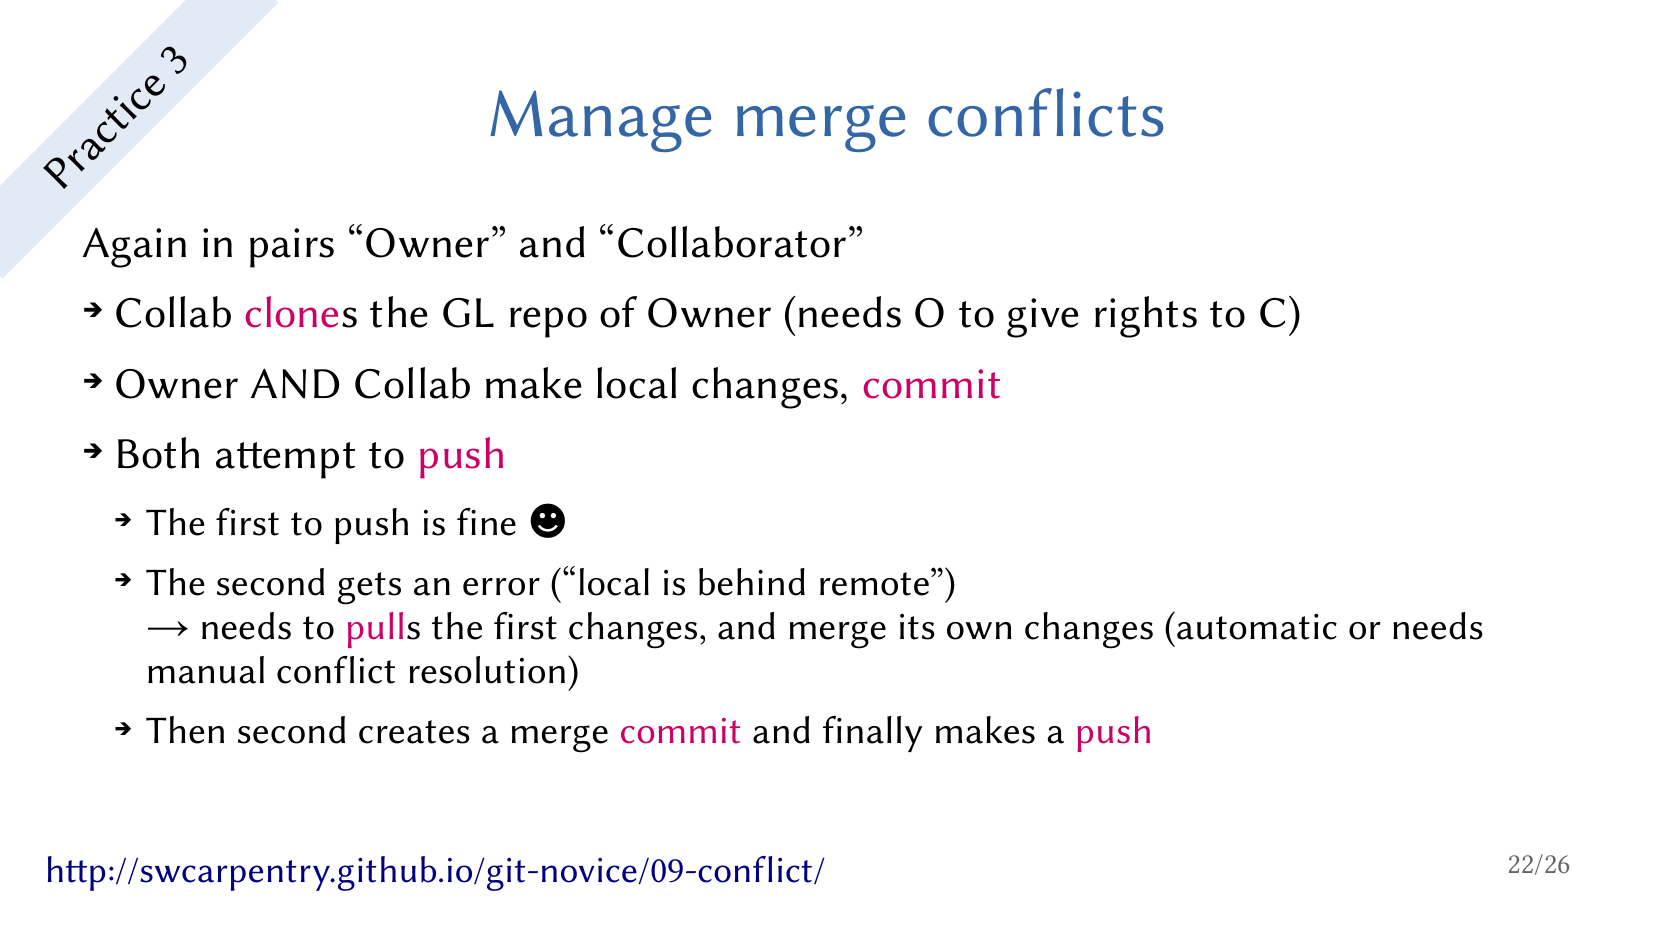

# Manage merge conflicts
Practice 3
Again in pairs “Owner” and “Collaborator”
Collab clones the GL repo of Owner (needs O to give rights to C)
Owner AND Collab make local changes, commit
Both attempt to push
The first to push is fine ☻
The second gets an error (“local is behind remote”)
→ needs to pulls the first changes, and merge its own changes (automatic or needs manual conflict resolution)
Then second creates a merge commit and finally makes a push
http://swcarpentry.github.io/git-novice/09-conflict/
22